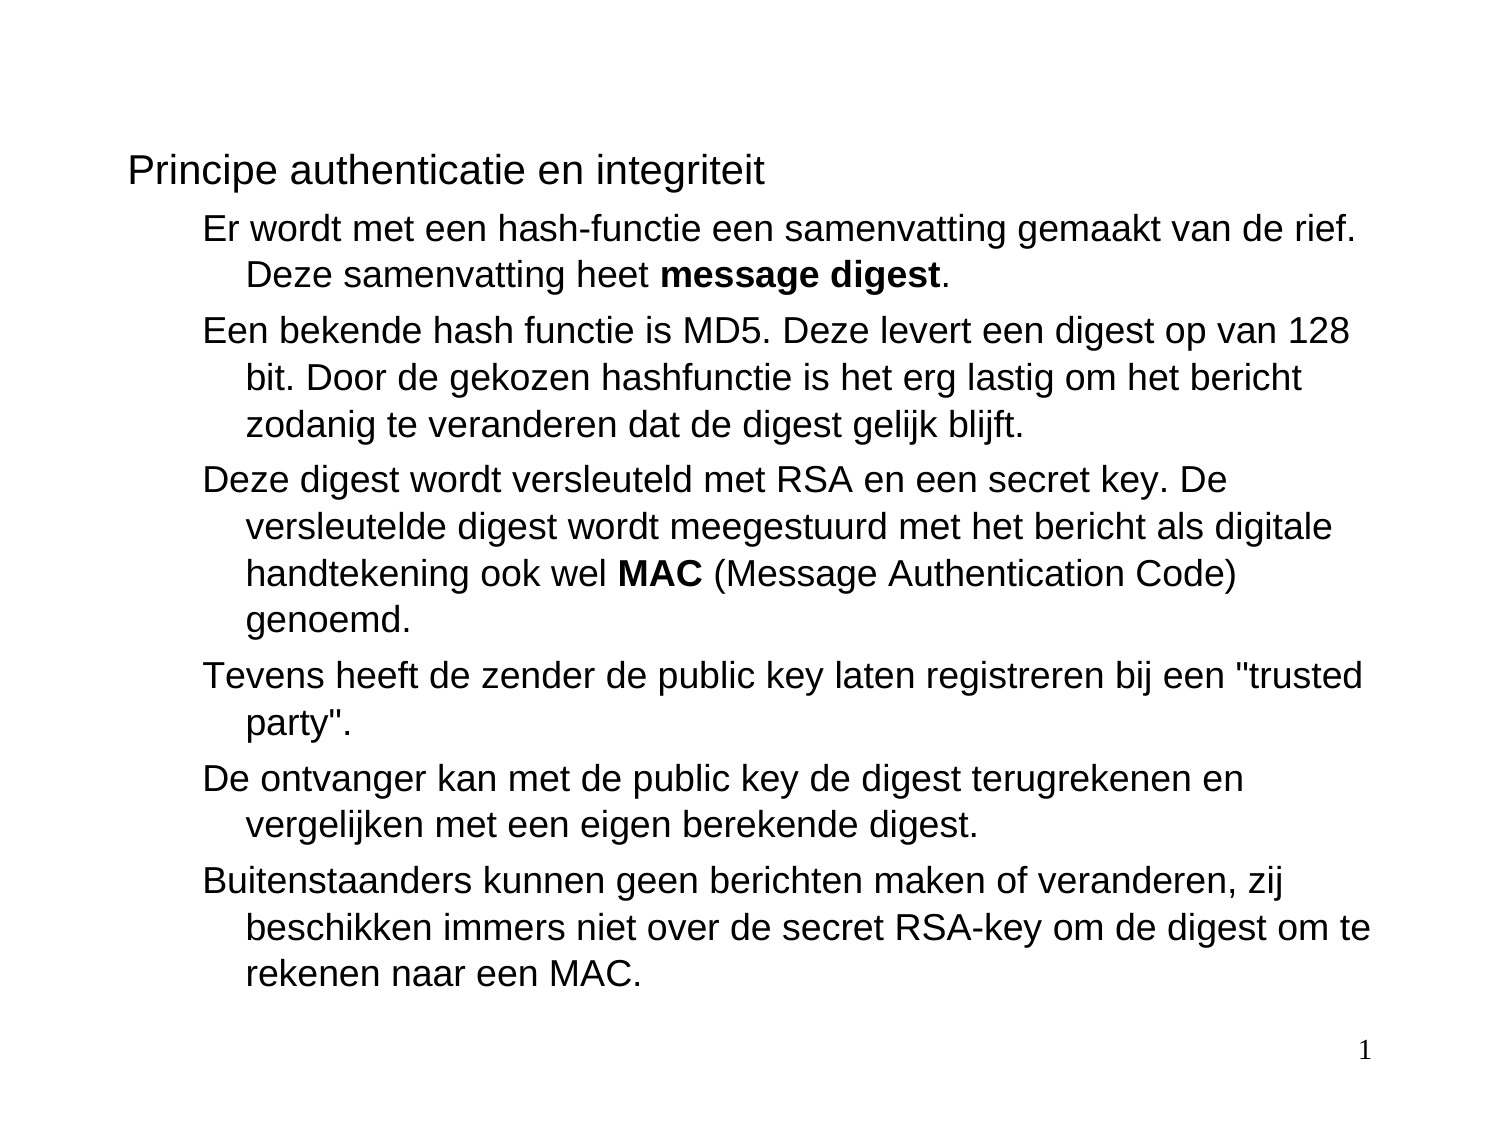

# Principe authenticatie en integriteit
Er wordt met een hash-functie een samenvatting gemaakt van de rief. Deze samenvatting heet message digest.
Een bekende hash functie is MD5. Deze levert een digest op van 128 bit. Door de gekozen hashfunctie is het erg lastig om het bericht zodanig te veranderen dat de digest gelijk blijft.
Deze digest wordt versleuteld met RSA en een secret key. De versleutelde digest wordt meegestuurd met het bericht als digitale handtekening ook wel MAC (Message Authentication Code) genoemd.
Tevens heeft de zender de public key laten registreren bij een "trusted party".
De ontvanger kan met de public key de digest terugrekenen en vergelijken met een eigen berekende digest.
Buitenstaanders kunnen geen berichten maken of veranderen, zij beschikken immers niet over de secret RSA-key om de digest om te rekenen naar een MAC.